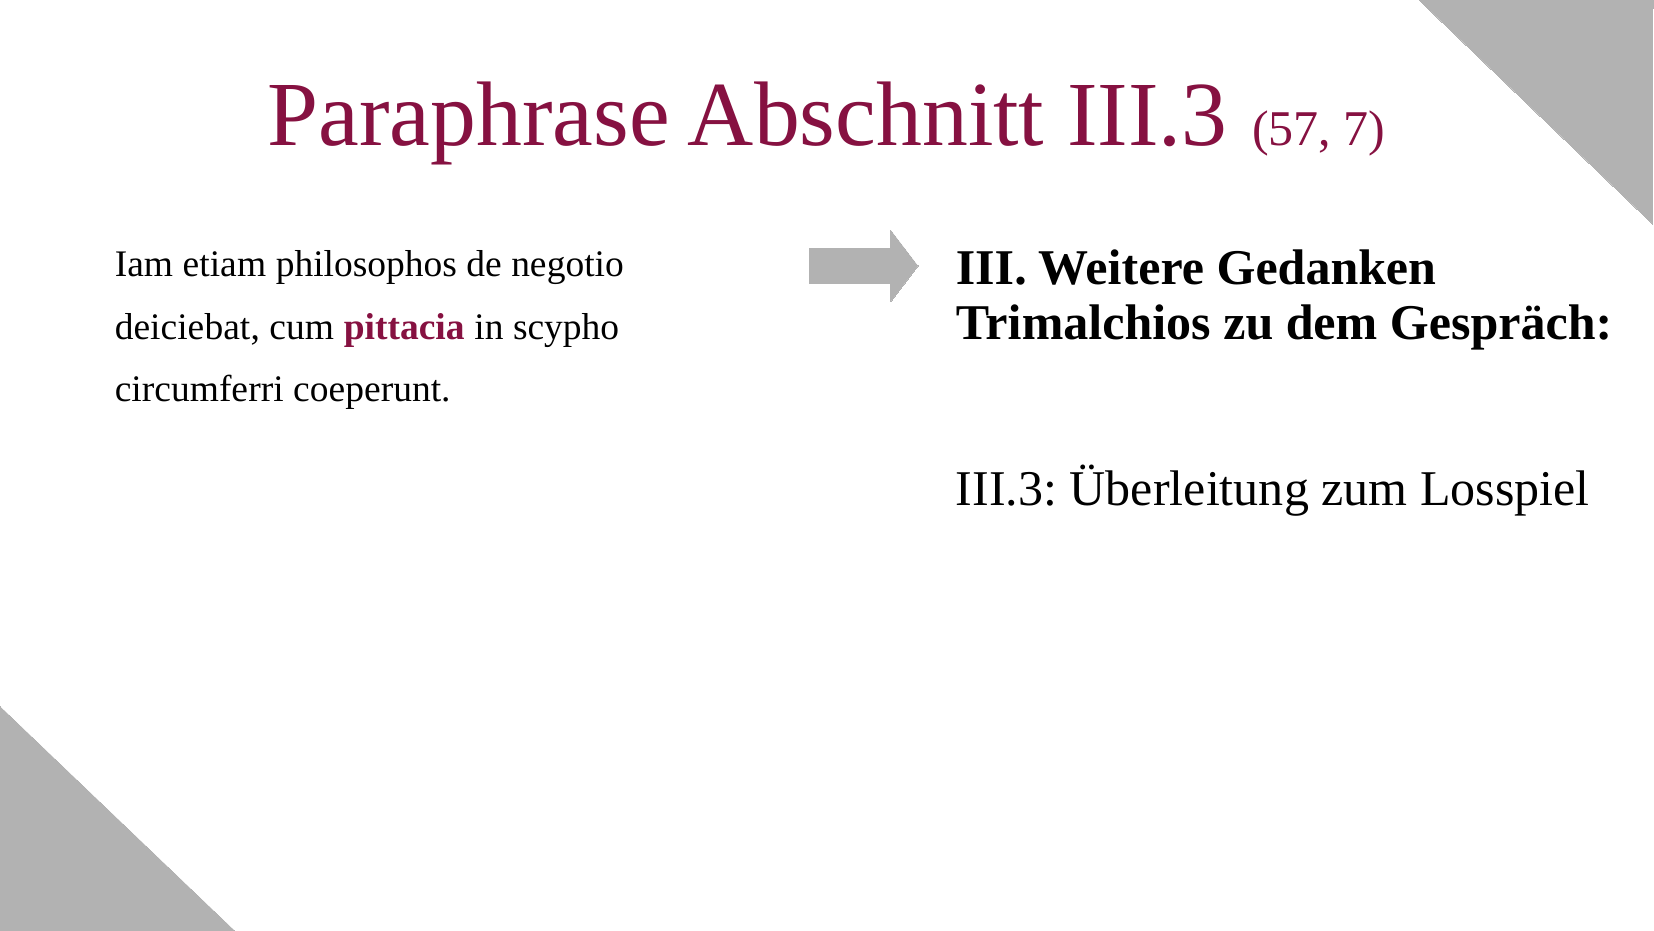

# Paraphrase Abschnitt III.3 (57, 7)
Iam etiam philosophos de negotio deiciebat, cum pittacia in scypho circumferri coeperunt.
III. Weitere Gedanken Trimalchios zu dem Gespräch:
III.3: Überleitung zum Losspiel